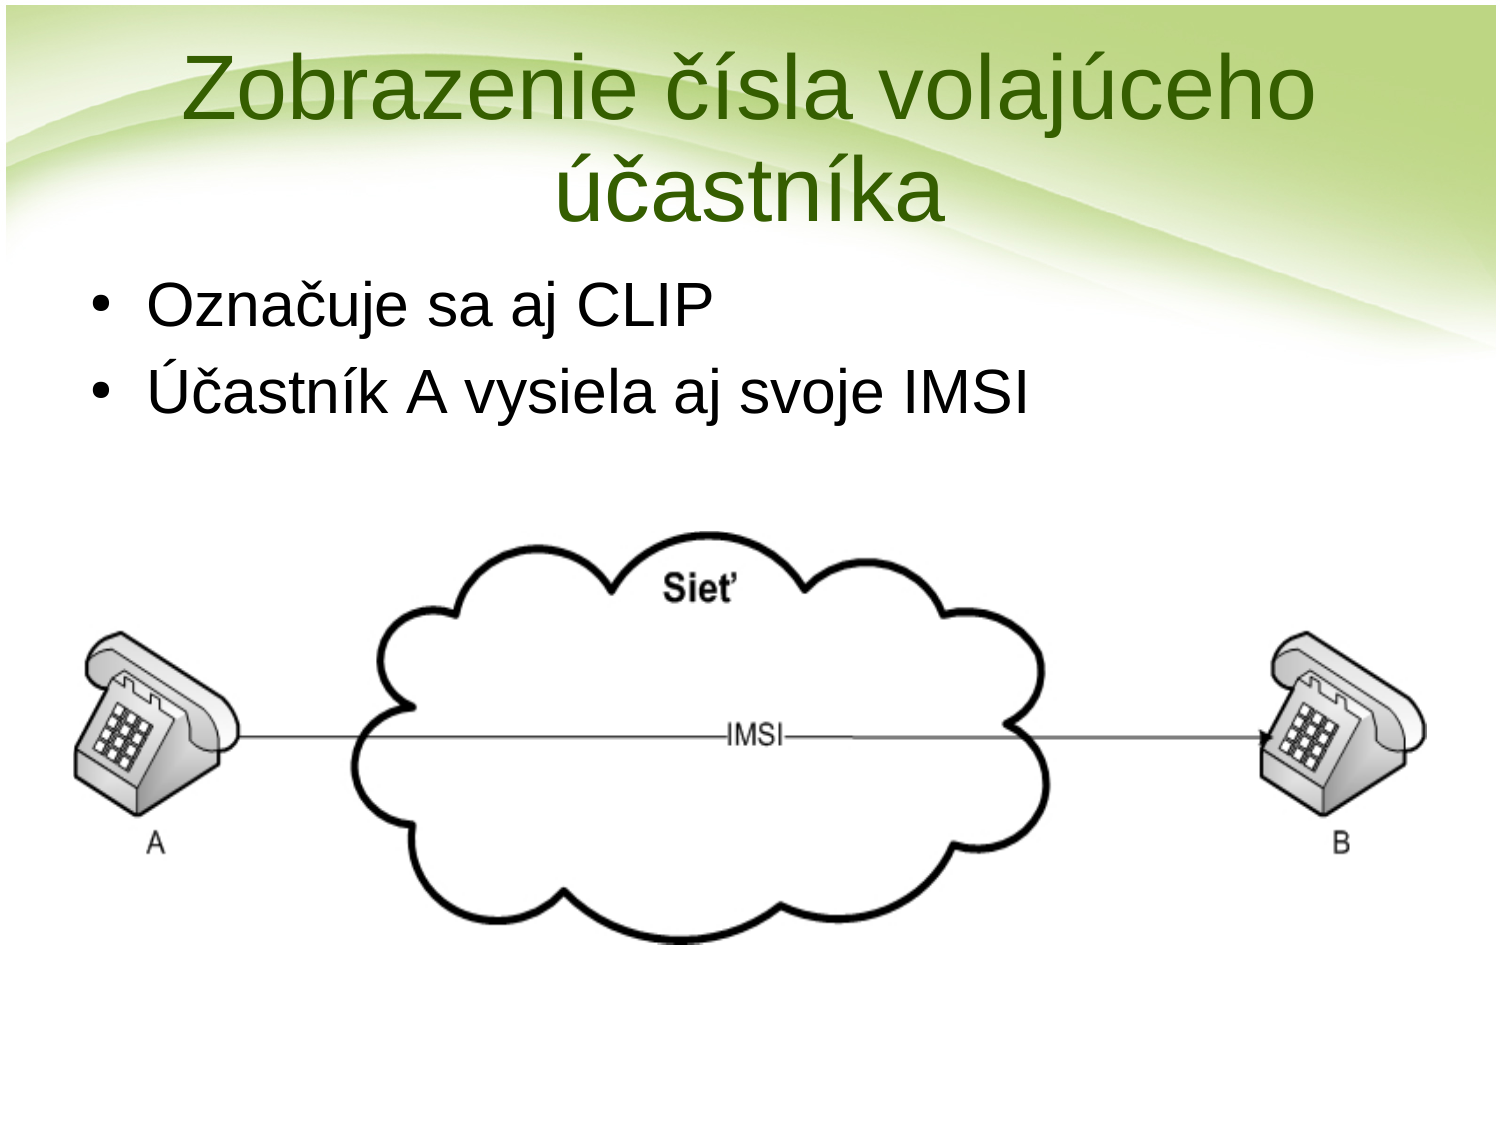

# Zobrazenie čísla volajúceho účastníka
Označuje sa aj CLIP
Účastník A vysiela aj svoje IMSI